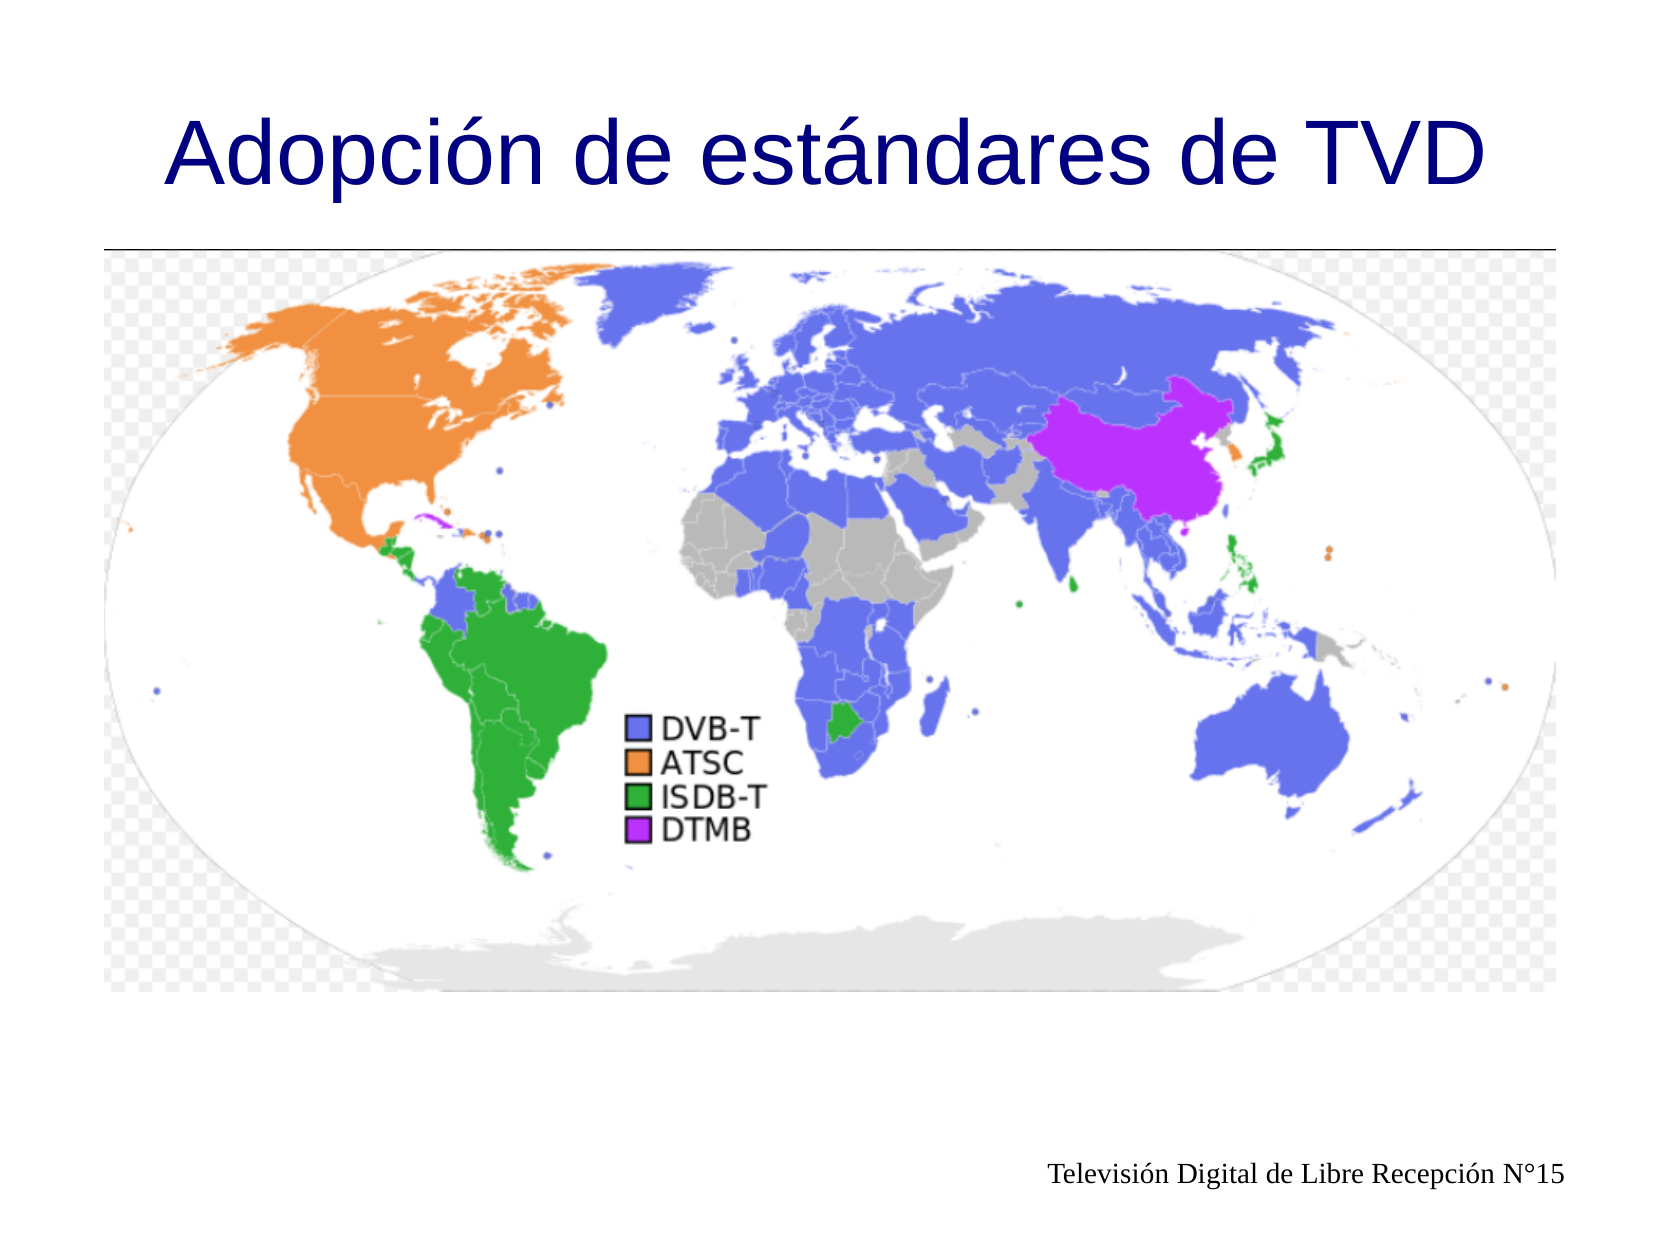

# Adopción de estándares de TVD
15